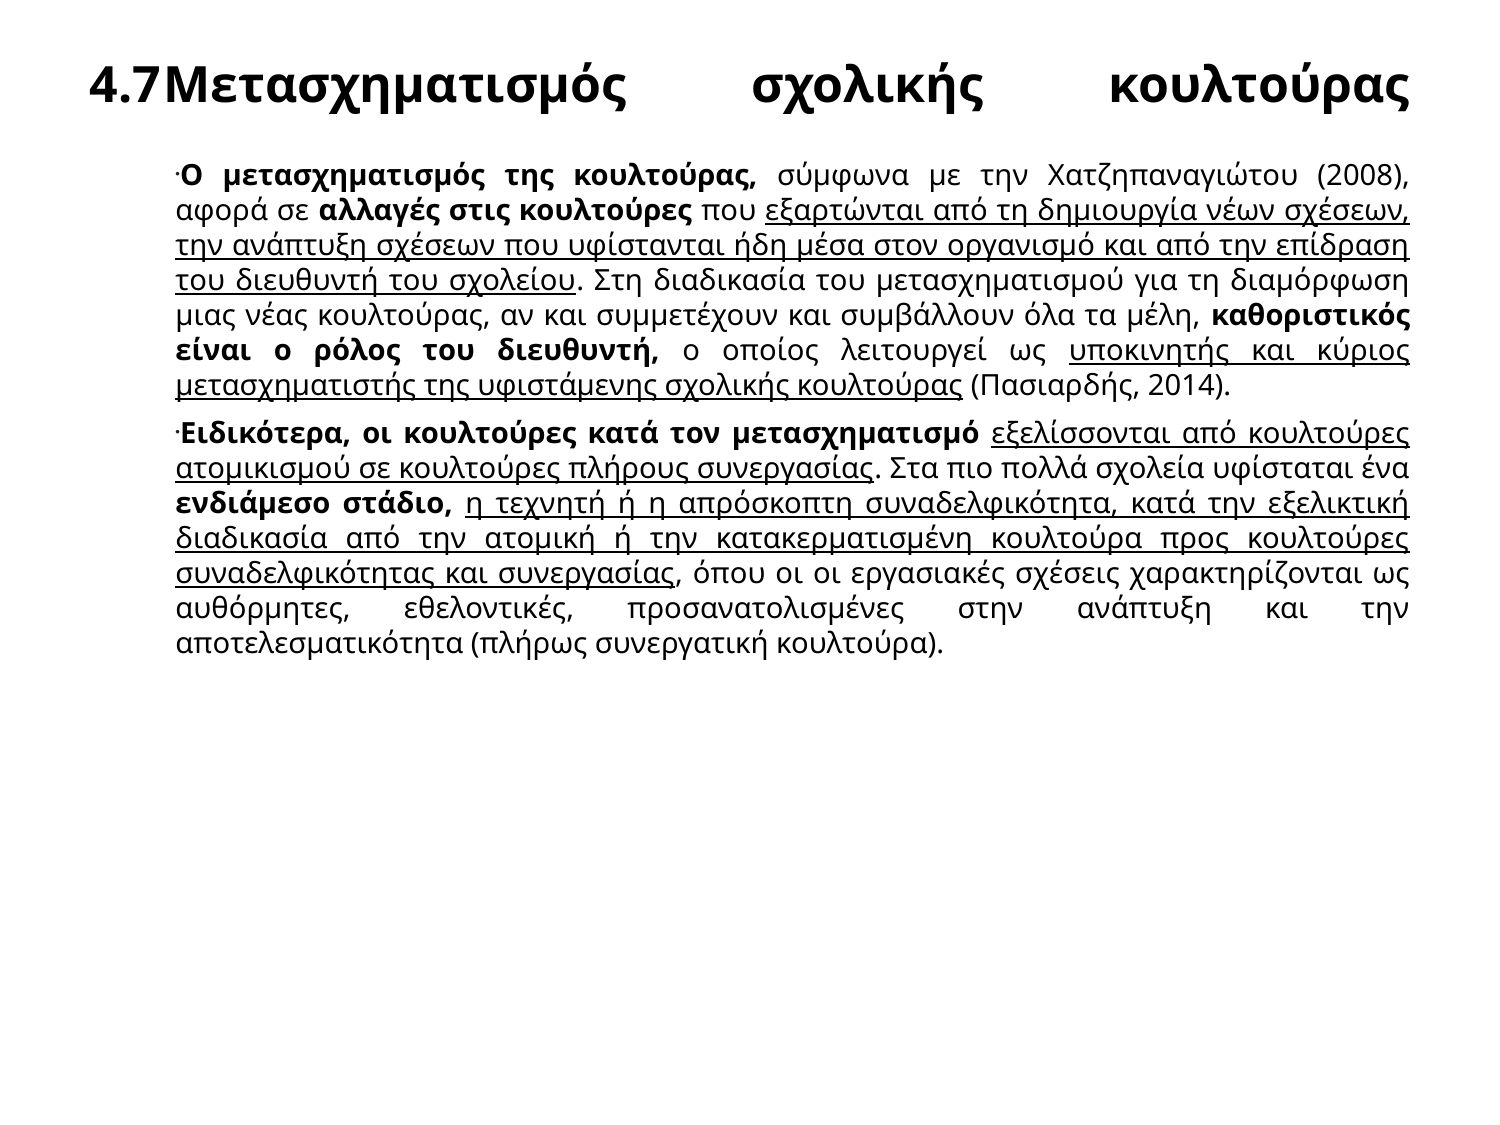

# 4.7	Μετασχηματισμός σχολικής κουλτούρας
Ο μετασχηματισμός της κουλτούρας, σύμφωνα με την Χατζηπαναγιώτου (2008), αφορά σε αλλαγές στις κουλτούρες που εξαρτώνται από τη δημιουργία νέων σχέσεων, την ανάπτυξη σχέσεων που υφίστανται ήδη μέσα στον οργανισμό και από την επίδραση του διευθυντή του σχολείου. Στη διαδικασία του μετασχηματισμού για τη διαμόρφωση μιας νέας κουλτούρας, αν και συμμετέχουν και συμβάλλουν όλα τα μέλη, καθοριστικός είναι ο ρόλος του διευθυντή, ο οποίος λειτουργεί ως υποκινητής και κύριος μετασχηματιστής της υφιστάμενης σχολικής κουλτούρας (Πασιαρδής, 2014).
Ειδικότερα, οι κουλτούρες κατά τον μετασχηματισμό εξελίσσονται από κουλτούρες ατομικισμού σε κουλτούρες πλήρους συνεργασίας. Στα πιο πολλά σχολεία υφίσταται ένα ενδιάμεσο στάδιο, η τεχνητή ή η απρόσκοπτη συναδελφικότητα, κατά την εξελικτική διαδικασία από την ατομική ή την κατακερματισμένη κουλτούρα προς κουλτούρες συναδελφικότητας και συνεργασίας, όπου οι οι εργασιακές σχέσεις χαρακτηρίζονται ως αυθόρμητες, εθελοντικές, προσανατολισμένες στην ανάπτυξη και την αποτελεσματικότητα (πλήρως συνεργατική κουλτούρα).